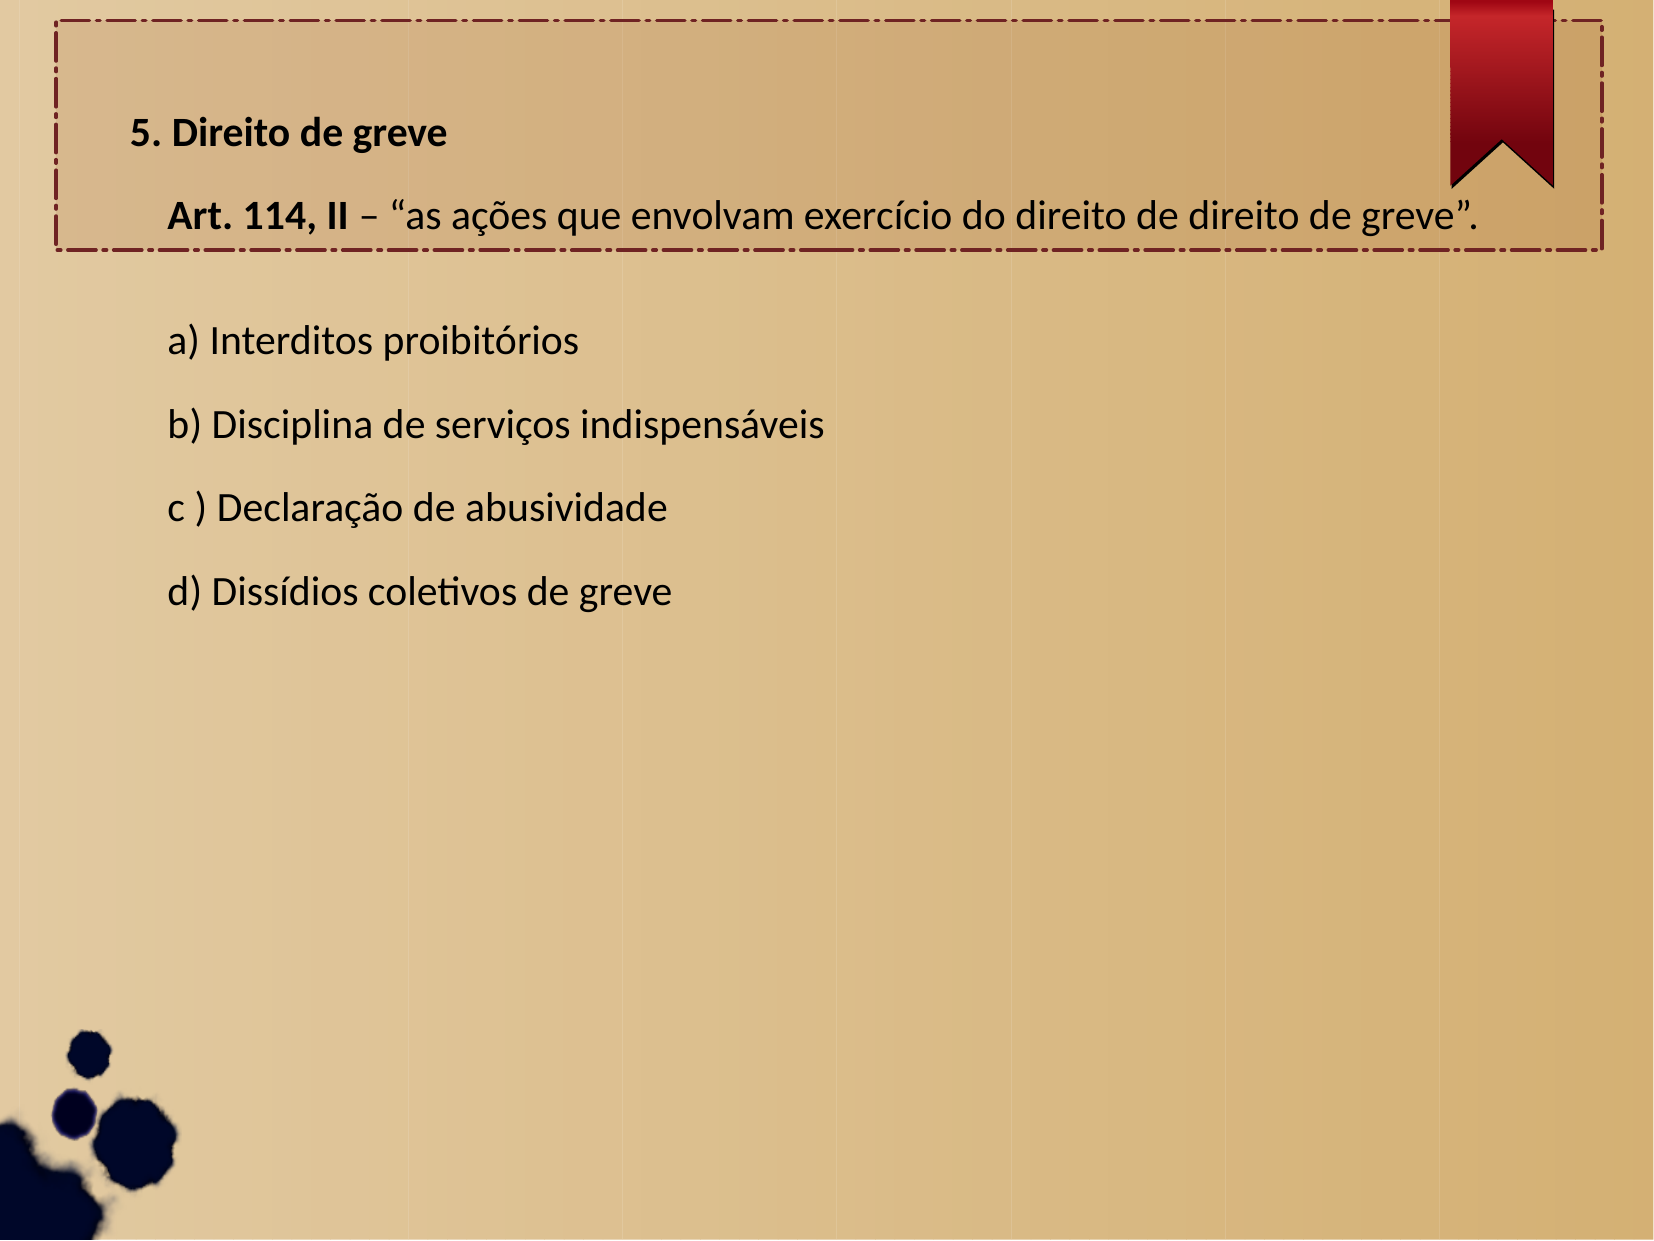

# 5. Direito de greve Art. 114, II – “as ações que envolvam exercício do direito de direito de greve”. a) Interditos proibitórios b) Disciplina de serviços indispensáveis c ) Declaração de abusividade d) Dissídios coletivos de greve